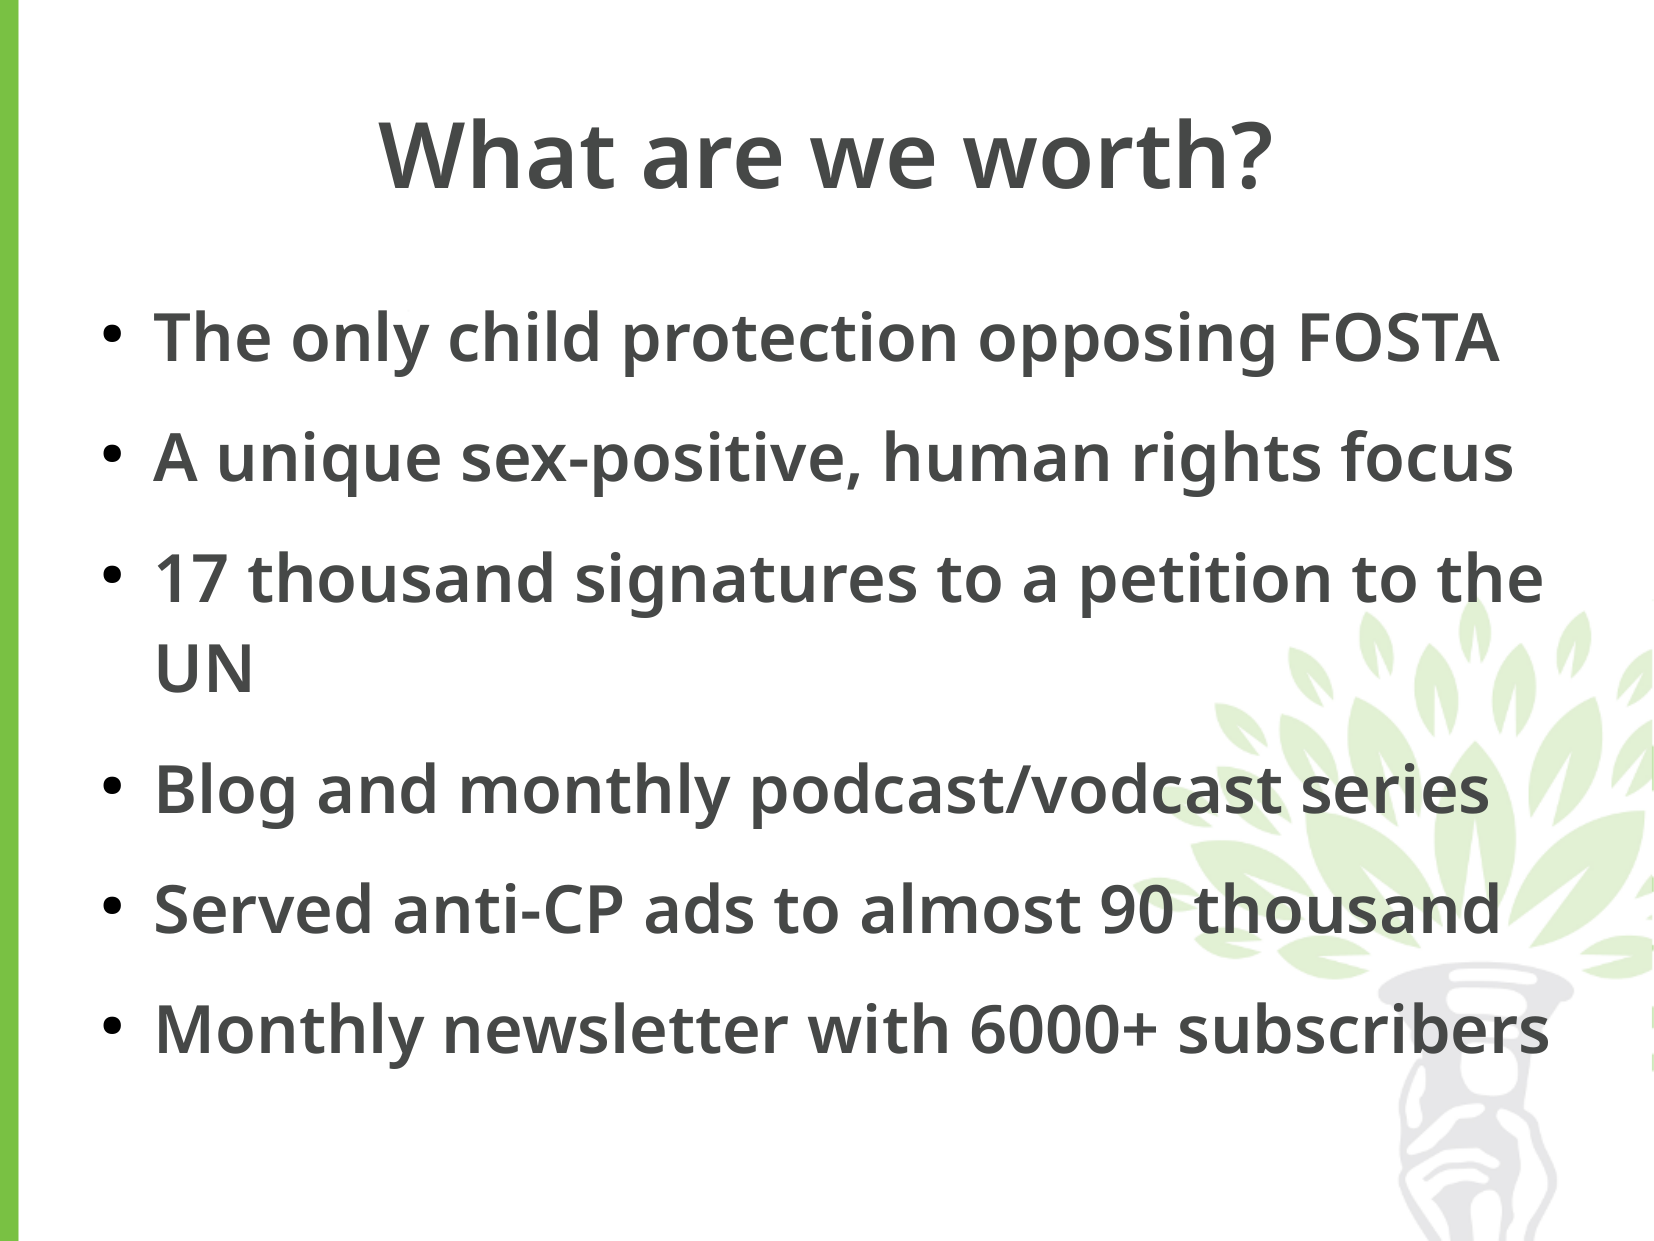

# What are we worth?
The only child protection opposing FOSTA
A unique sex-positive, human rights focus
17 thousand signatures to a petition to the UN
Blog and monthly podcast/vodcast series
Served anti-CP ads to almost 90 thousand
Monthly newsletter with 6000+ subscribers